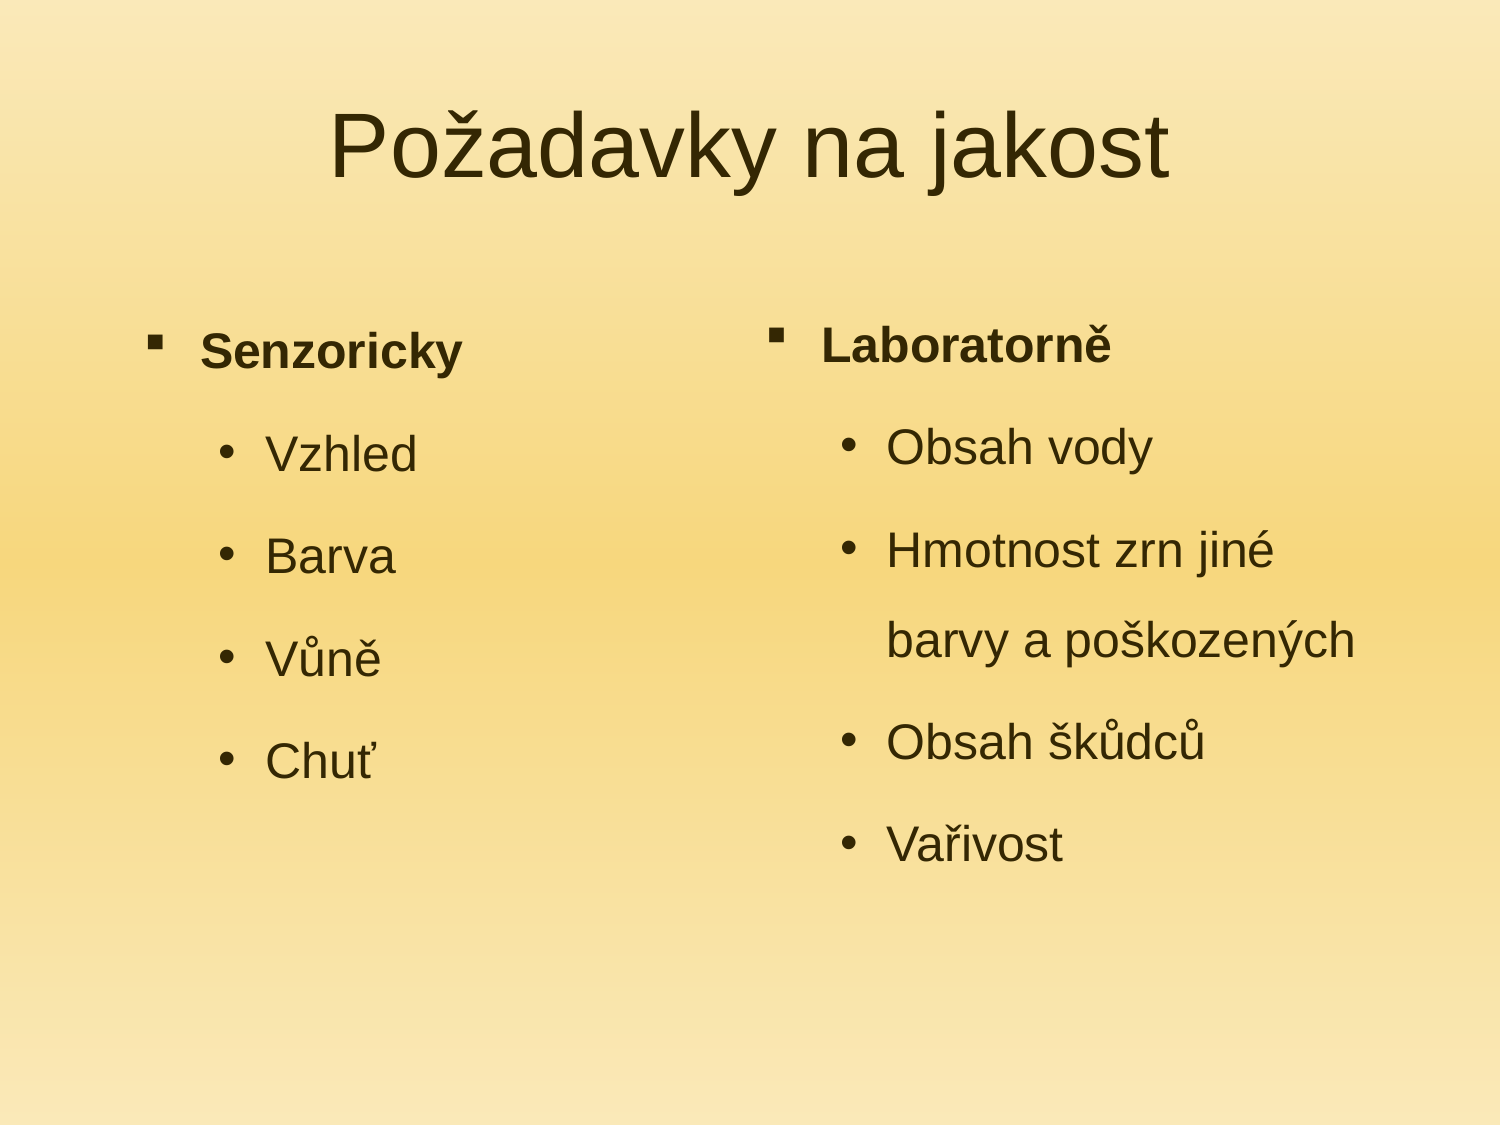

# Požadavky na jakost
Senzoricky
Vzhled
Barva
Vůně
Chuť
Laboratorně
Obsah vody
Hmotnost zrn jiné barvy a poškozených
Obsah škůdců
Vařivost